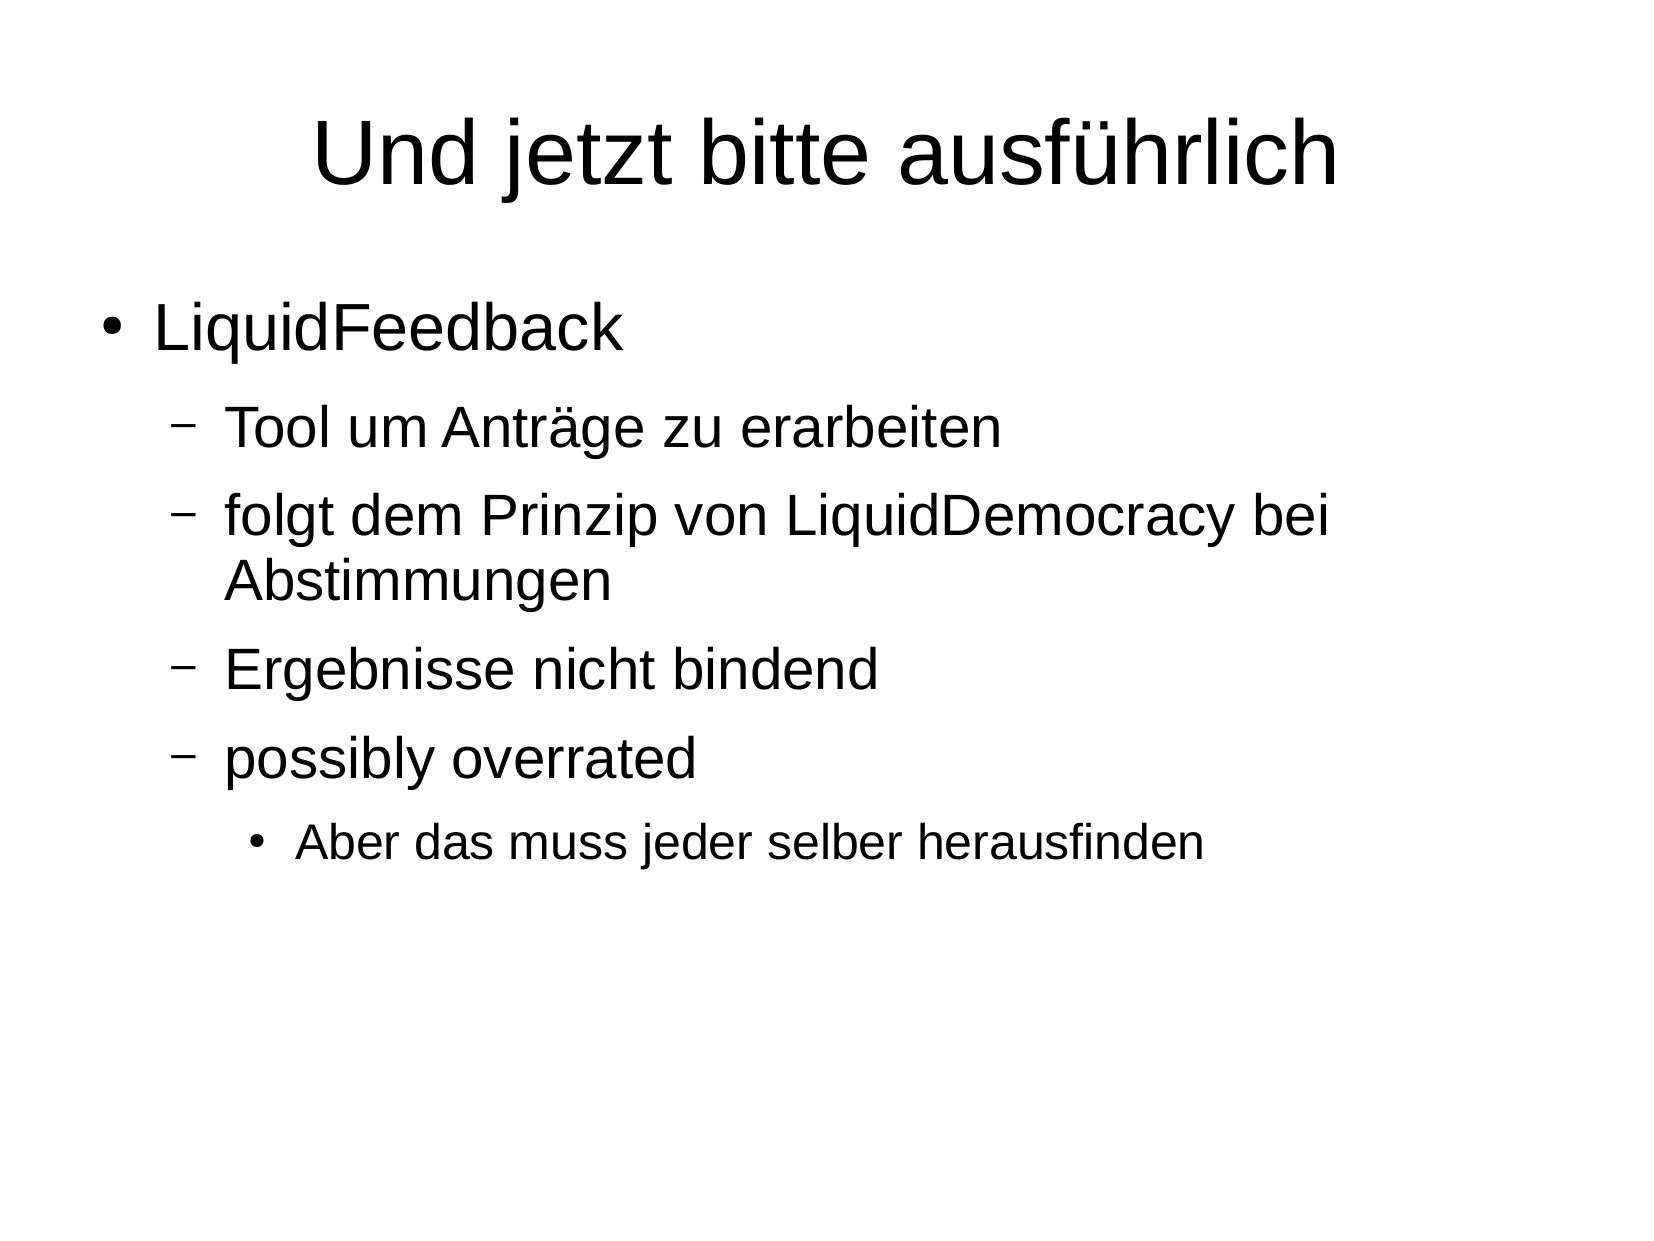

# Und jetzt bitte ausführlich
LiquidFeedback
Tool um Anträge zu erarbeiten
folgt dem Prinzip von LiquidDemocracy bei Abstimmungen
Ergebnisse nicht bindend
possibly overrated
Aber das muss jeder selber herausfinden